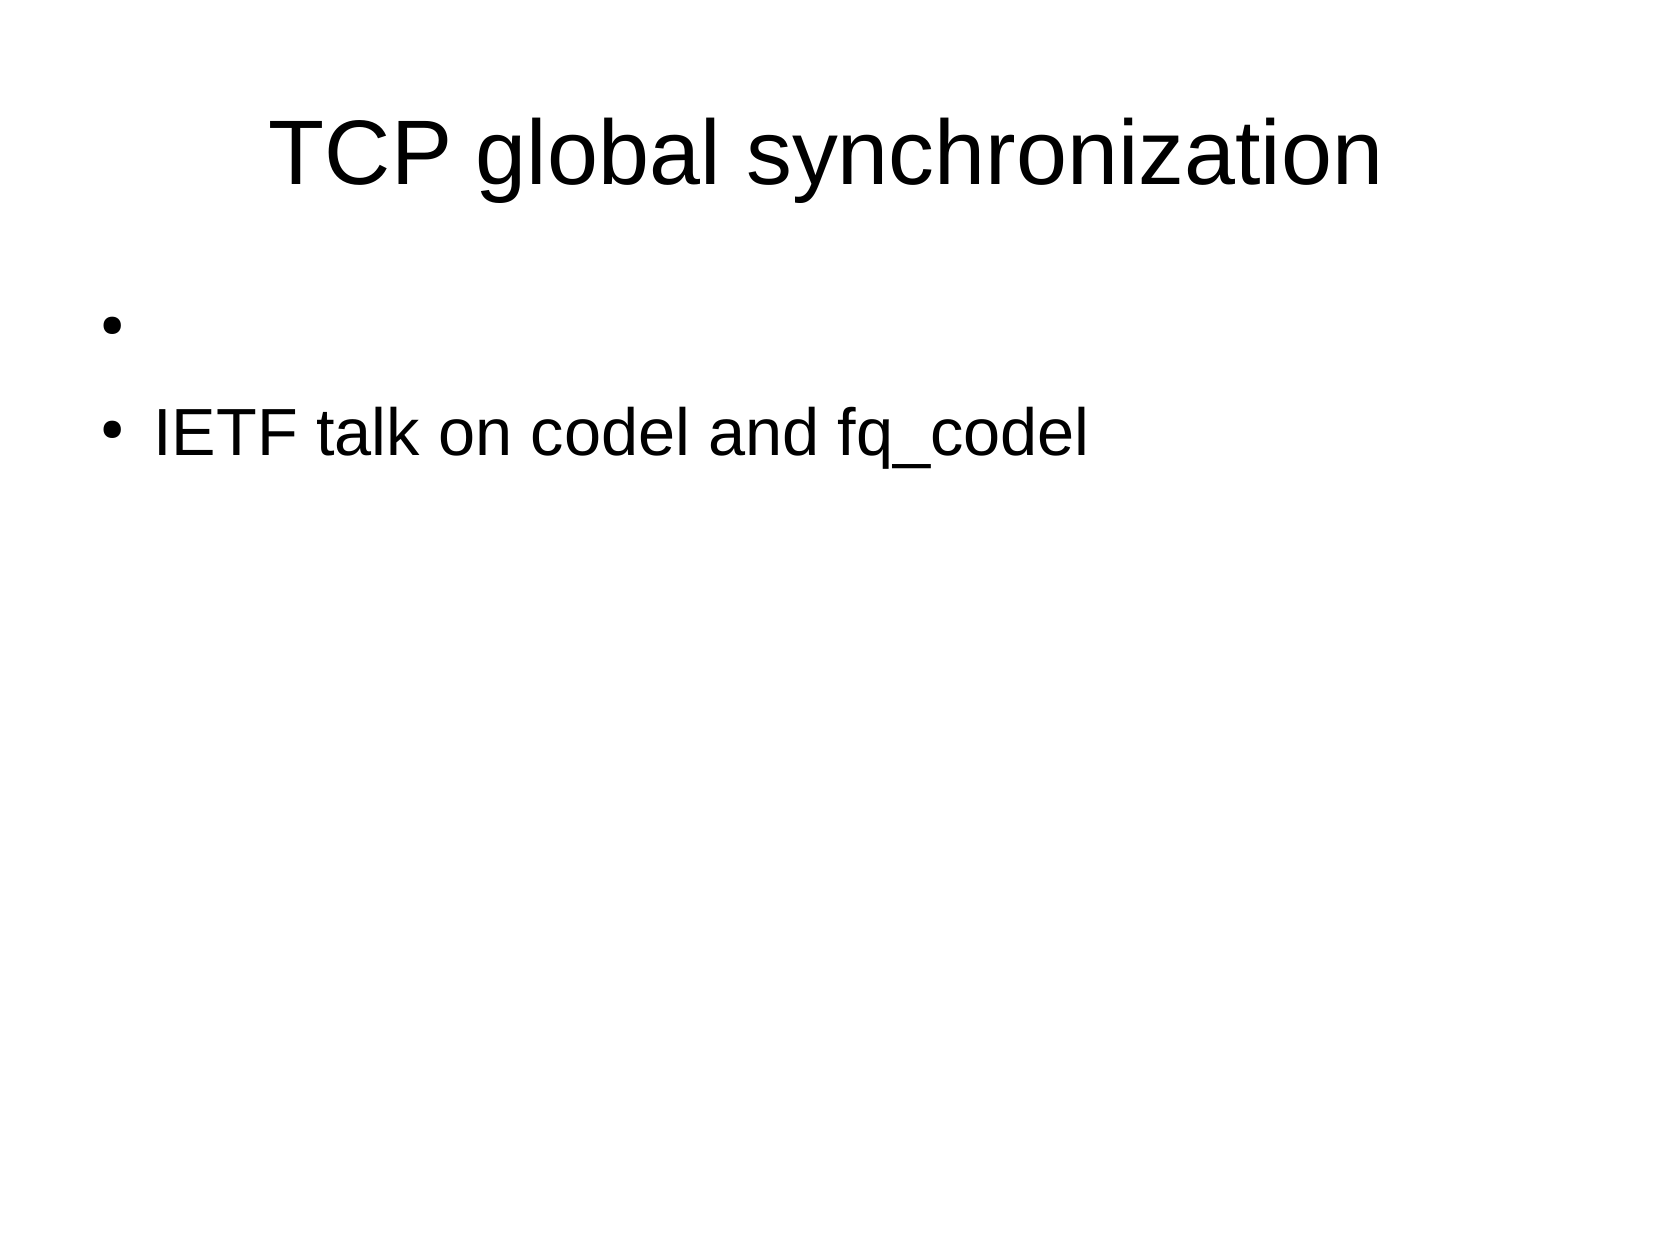

# TCP global synchronization
IETF talk on codel and fq_codel